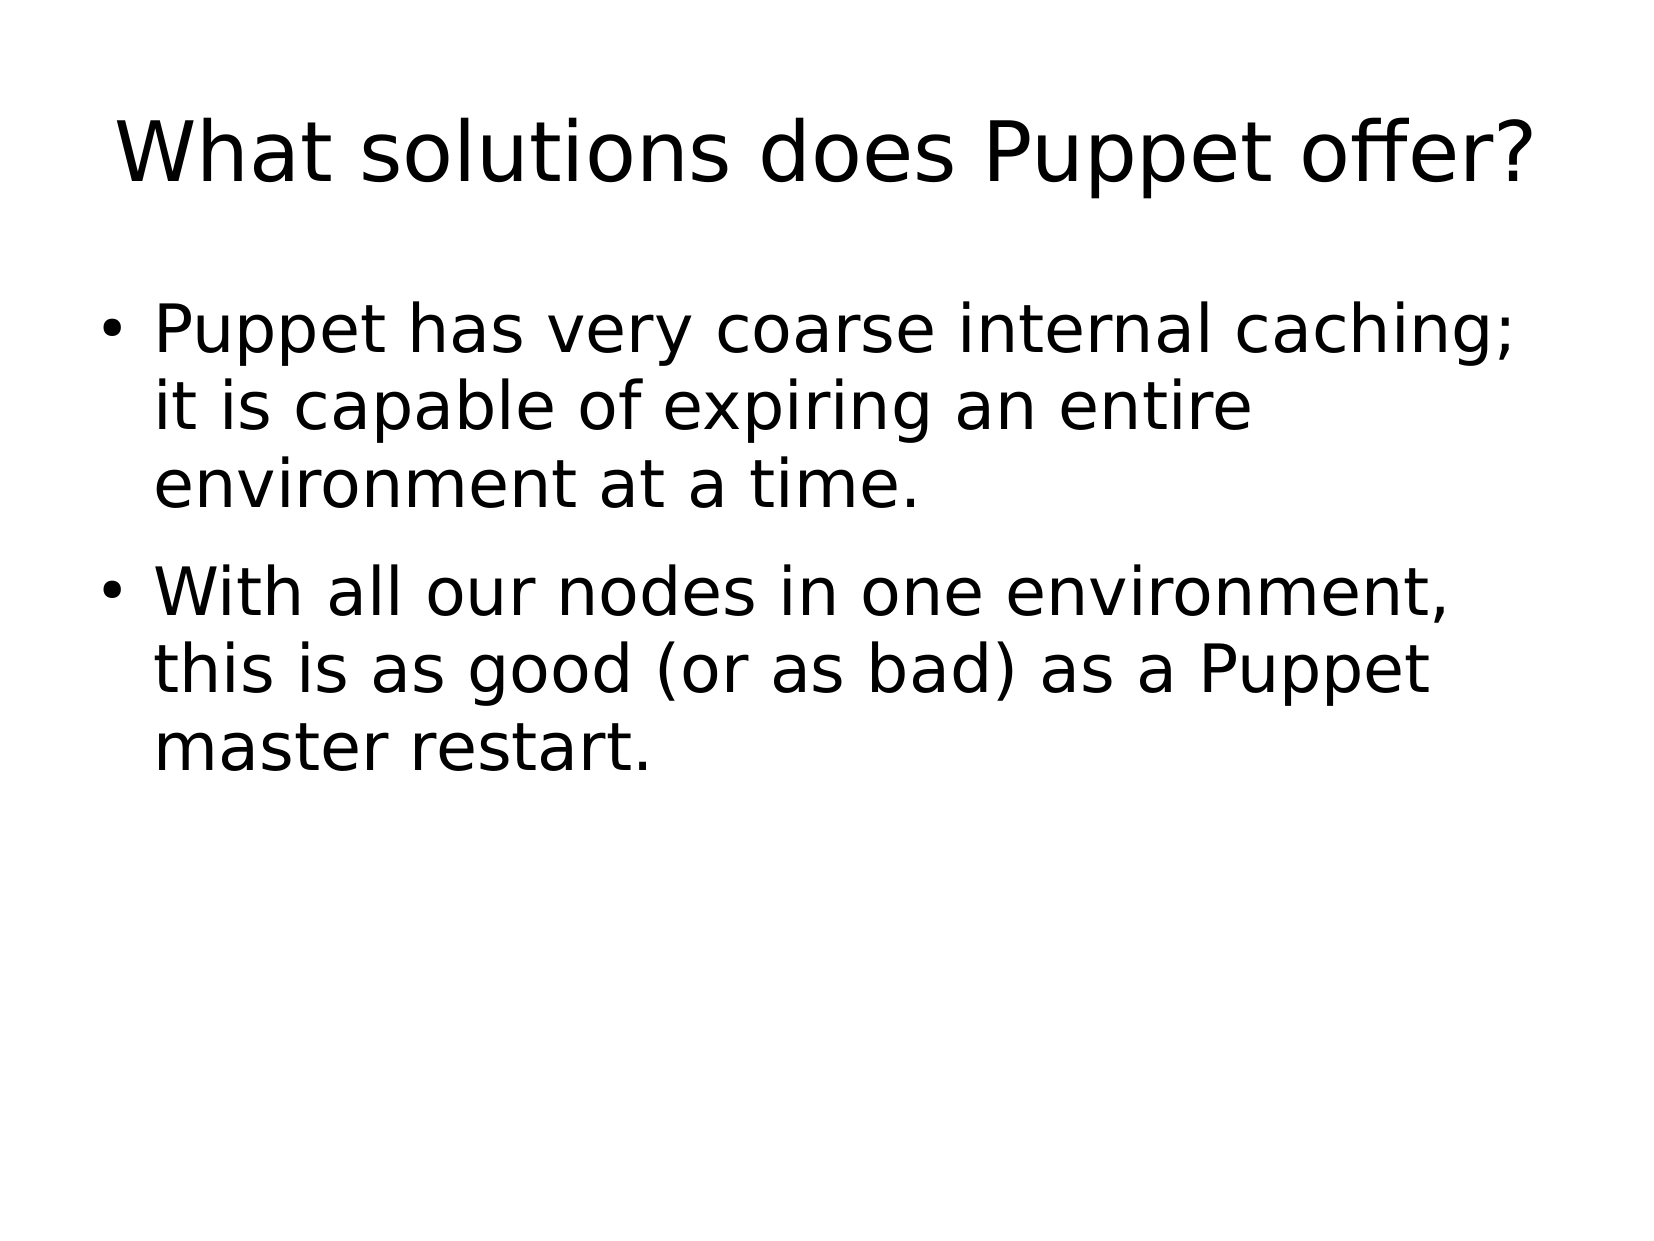

# What solutions does Puppet offer?
Puppet has very coarse internal caching; it is capable of expiring an entire environment at a time.
With all our nodes in one environment, this is as good (or as bad) as a Puppet master restart.